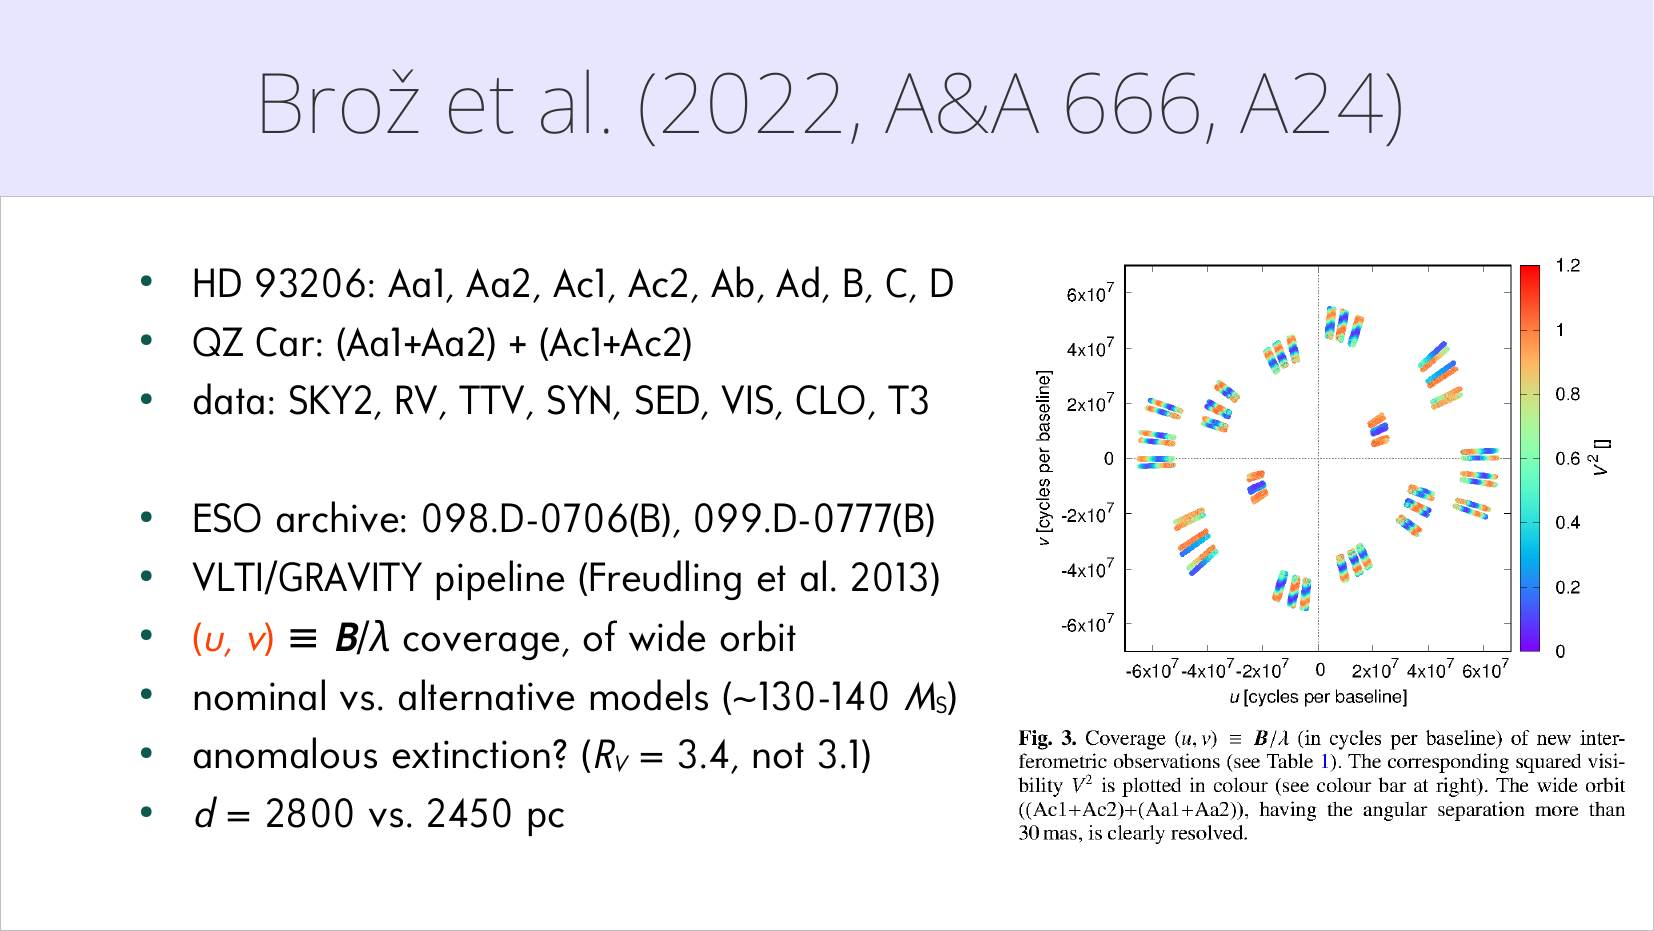

# Brož et al. (2022, A&A 666, A24)
HD 93206: Aa1, Aa2, Ac1, Ac2, Ab, Ad, B, C, D
QZ Car: (Aa1+Aa2) + (Ac1+Ac2)
data: SKY2, RV, TTV, SYN, SED, VIS, CLO, T3
ESO archive: 098.D-0706(B), 099.D-0777(B)
VLTI/GRAVITY pipeline (Freudling et al. 2013)
(u, v) ≡ B/λ coverage, of wide orbit
nominal vs. alternative models (~130-140 MS)
anomalous extinction? (RV = 3.4, not 3.1)
d = 2800 vs. 2450 pc